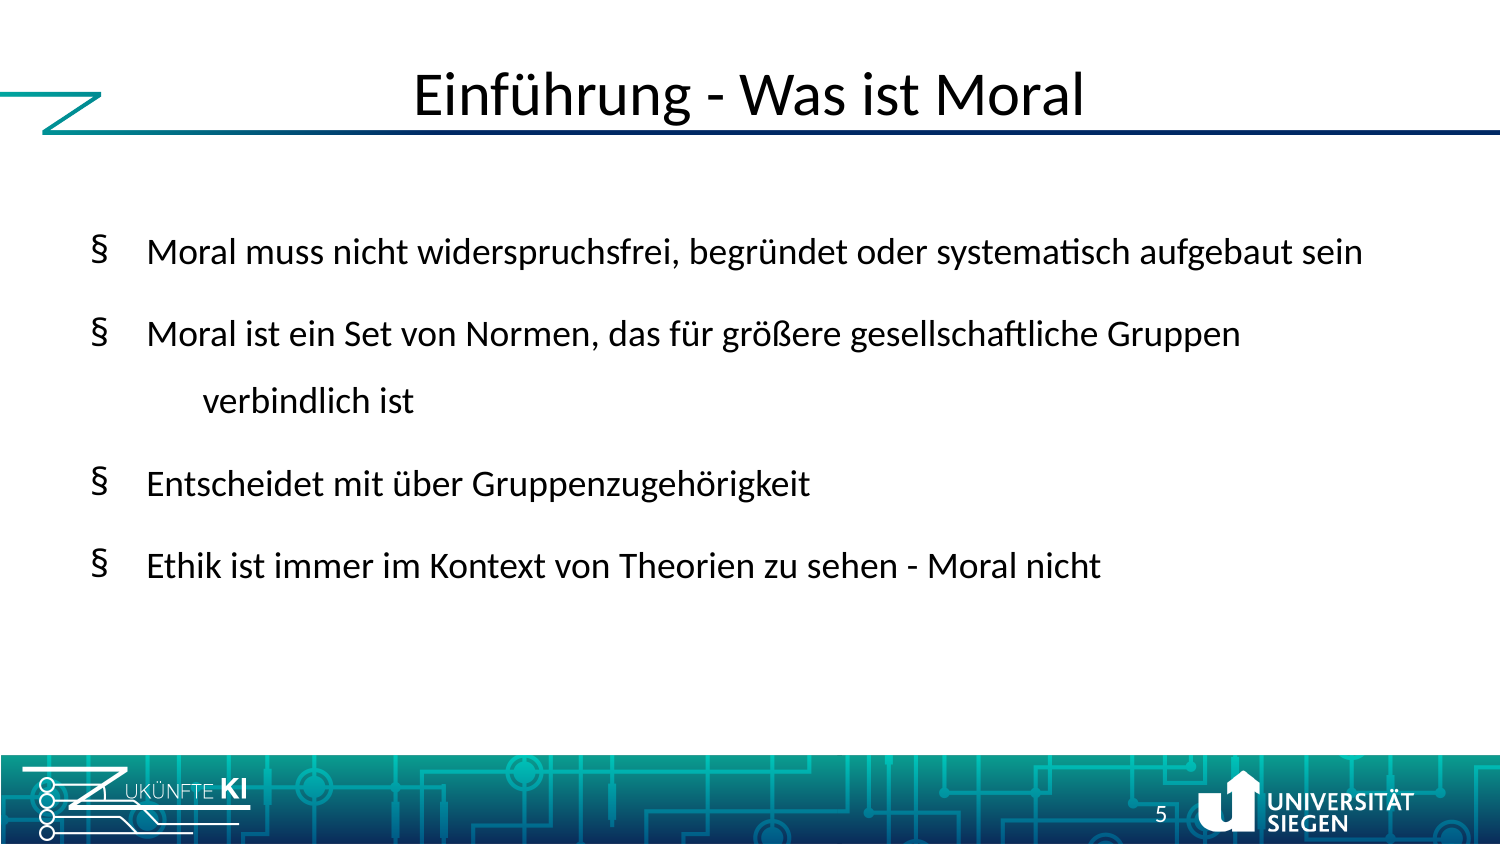

# Einführung - Was ist Moral
Moral muss nicht widerspruchsfrei, begründet oder systematisch aufgebaut sein
Moral ist ein Set von Normen, das für größere gesellschaftliche Gruppen verbindlich ist
Entscheidet mit über Gruppenzugehörigkeit
Ethik ist immer im Kontext von Theorien zu sehen - Moral nicht